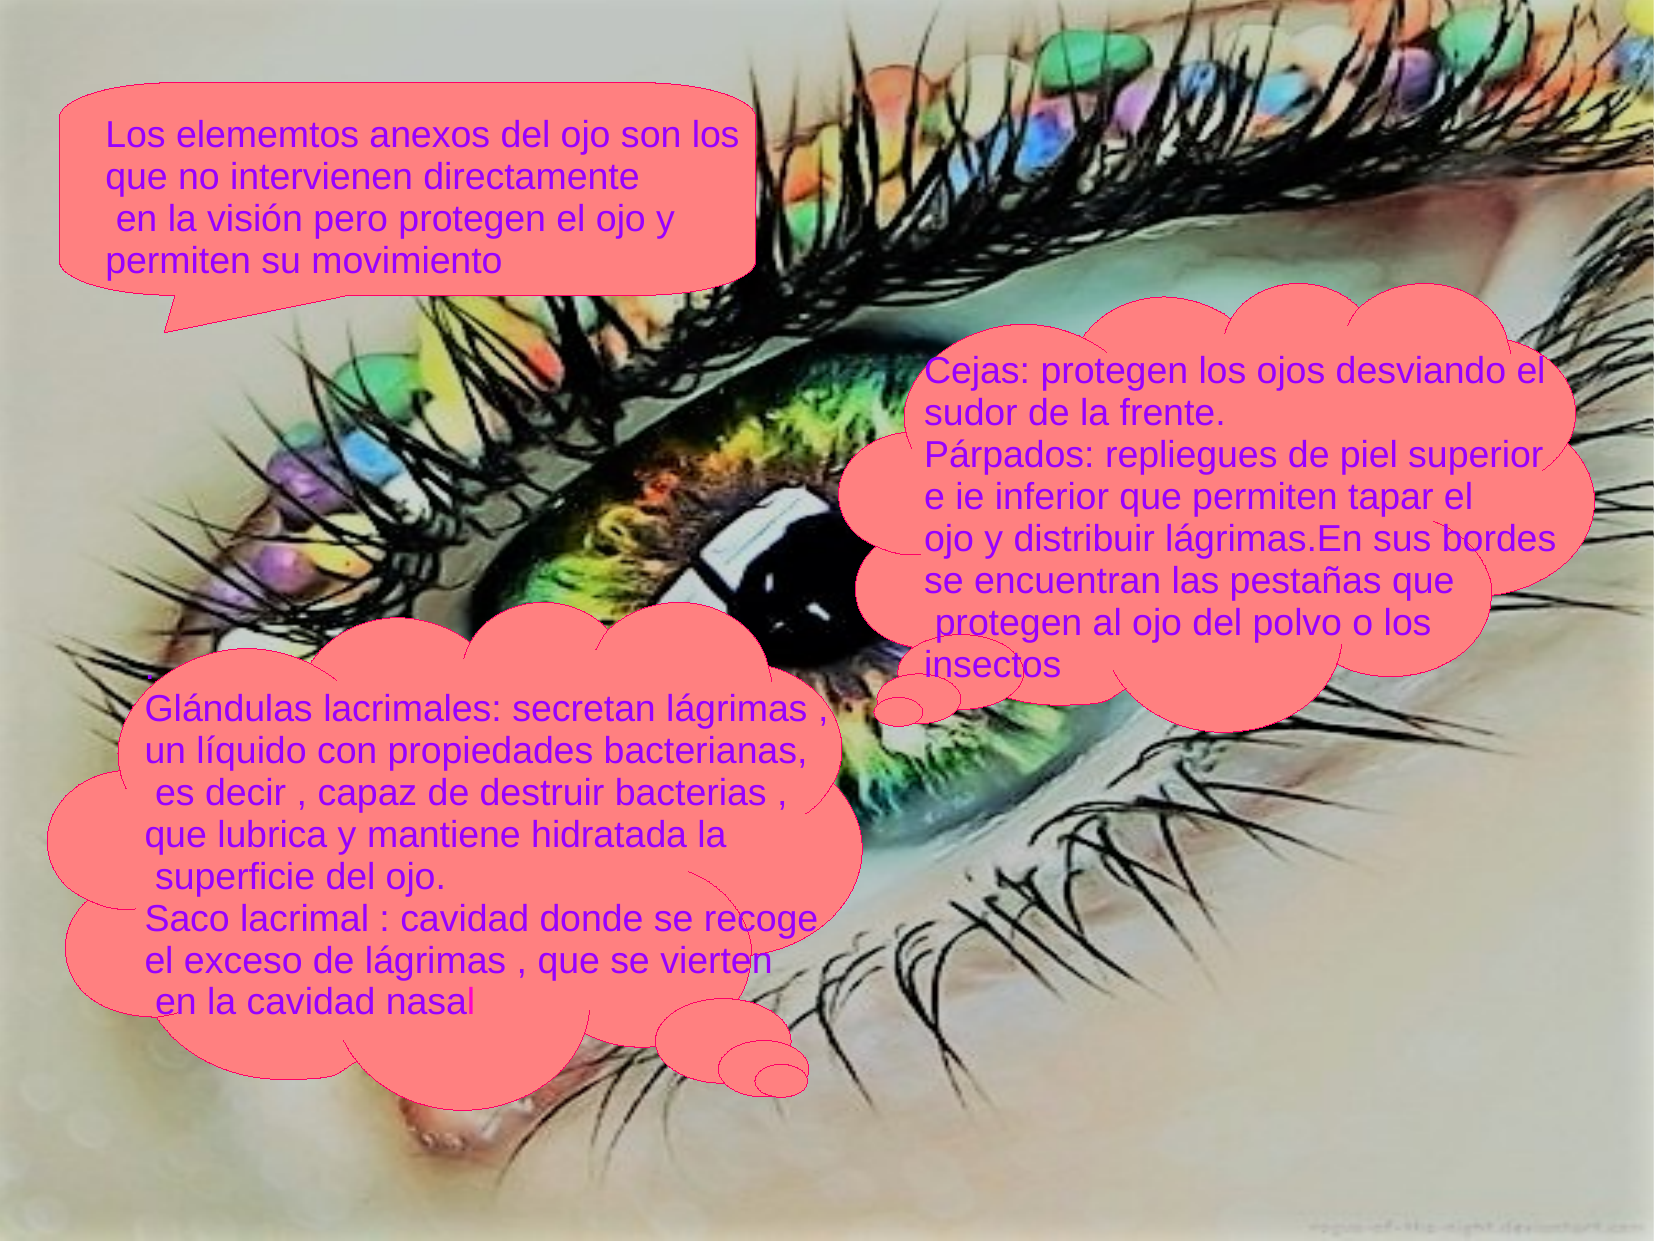

Los elememtos anexos del ojo son los que no intervienen directamente
 en la visión pero protegen el ojo y permiten su movimiento
Cejas: protegen los ojos desviando el sudor de la frente.
Párpados: repliegues de piel superior e ie inferior que permiten tapar el
ojo y distribuir lágrimas.En sus bordes se encuentran las pestañas que
 protegen al ojo del polvo o los insectos
.
Glándulas lacrimales: secretan lágrimas , un líquido con propiedades bacterianas,
 es decir , capaz de destruir bacterias , que lubrica y mantiene hidratada la
 superficie del ojo.
Saco lacrimal : cavidad donde se recoge el exceso de lágrimas , que se vierten
 en la cavidad nasal